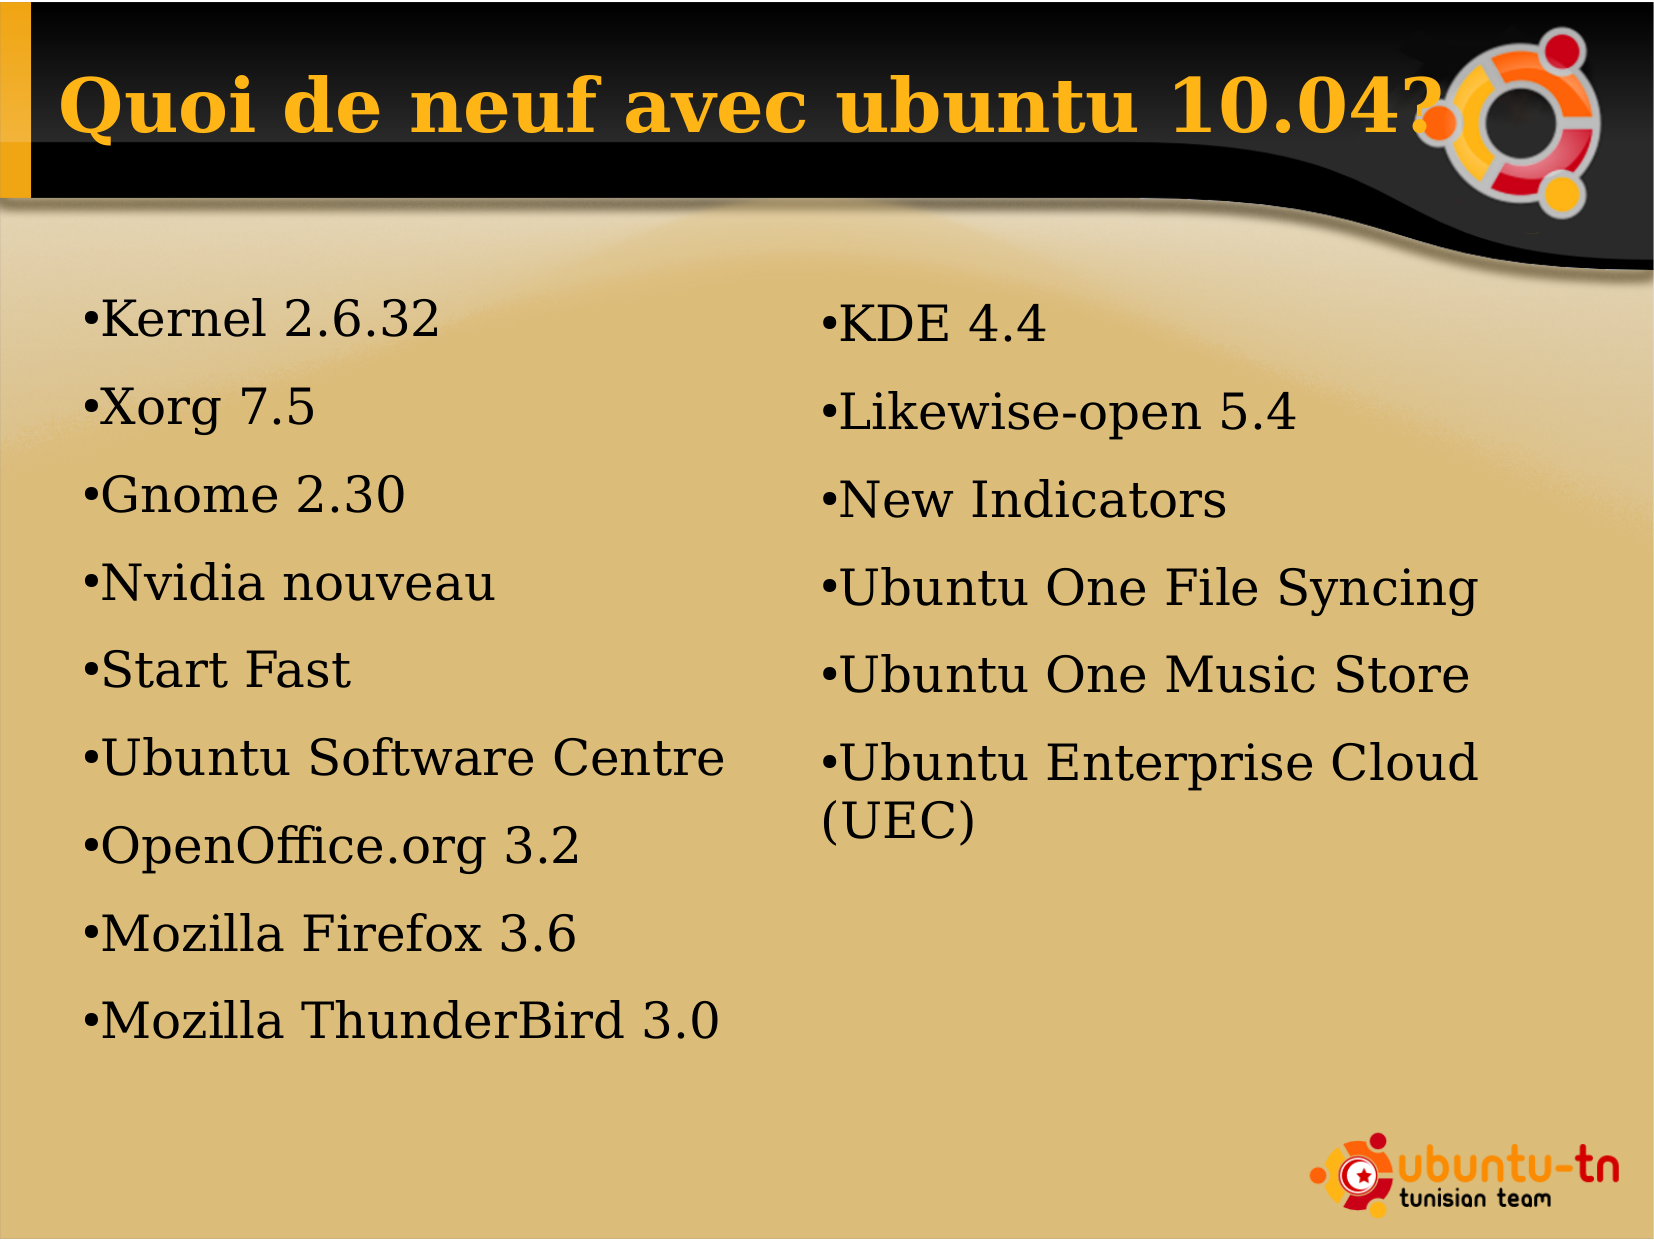

# Quoi de neuf avec ubuntu 10.04?
Kernel 2.6.32
Xorg 7.5
Gnome 2.30
Nvidia nouveau
Start Fast
Ubuntu Software Centre
OpenOffice.org 3.2
Mozilla Firefox 3.6
Mozilla ThunderBird 3.0
KDE 4.4
Likewise-open 5.4
New Indicators
Ubuntu One File Syncing
Ubuntu One Music Store
Ubuntu Enterprise Cloud (UEC)